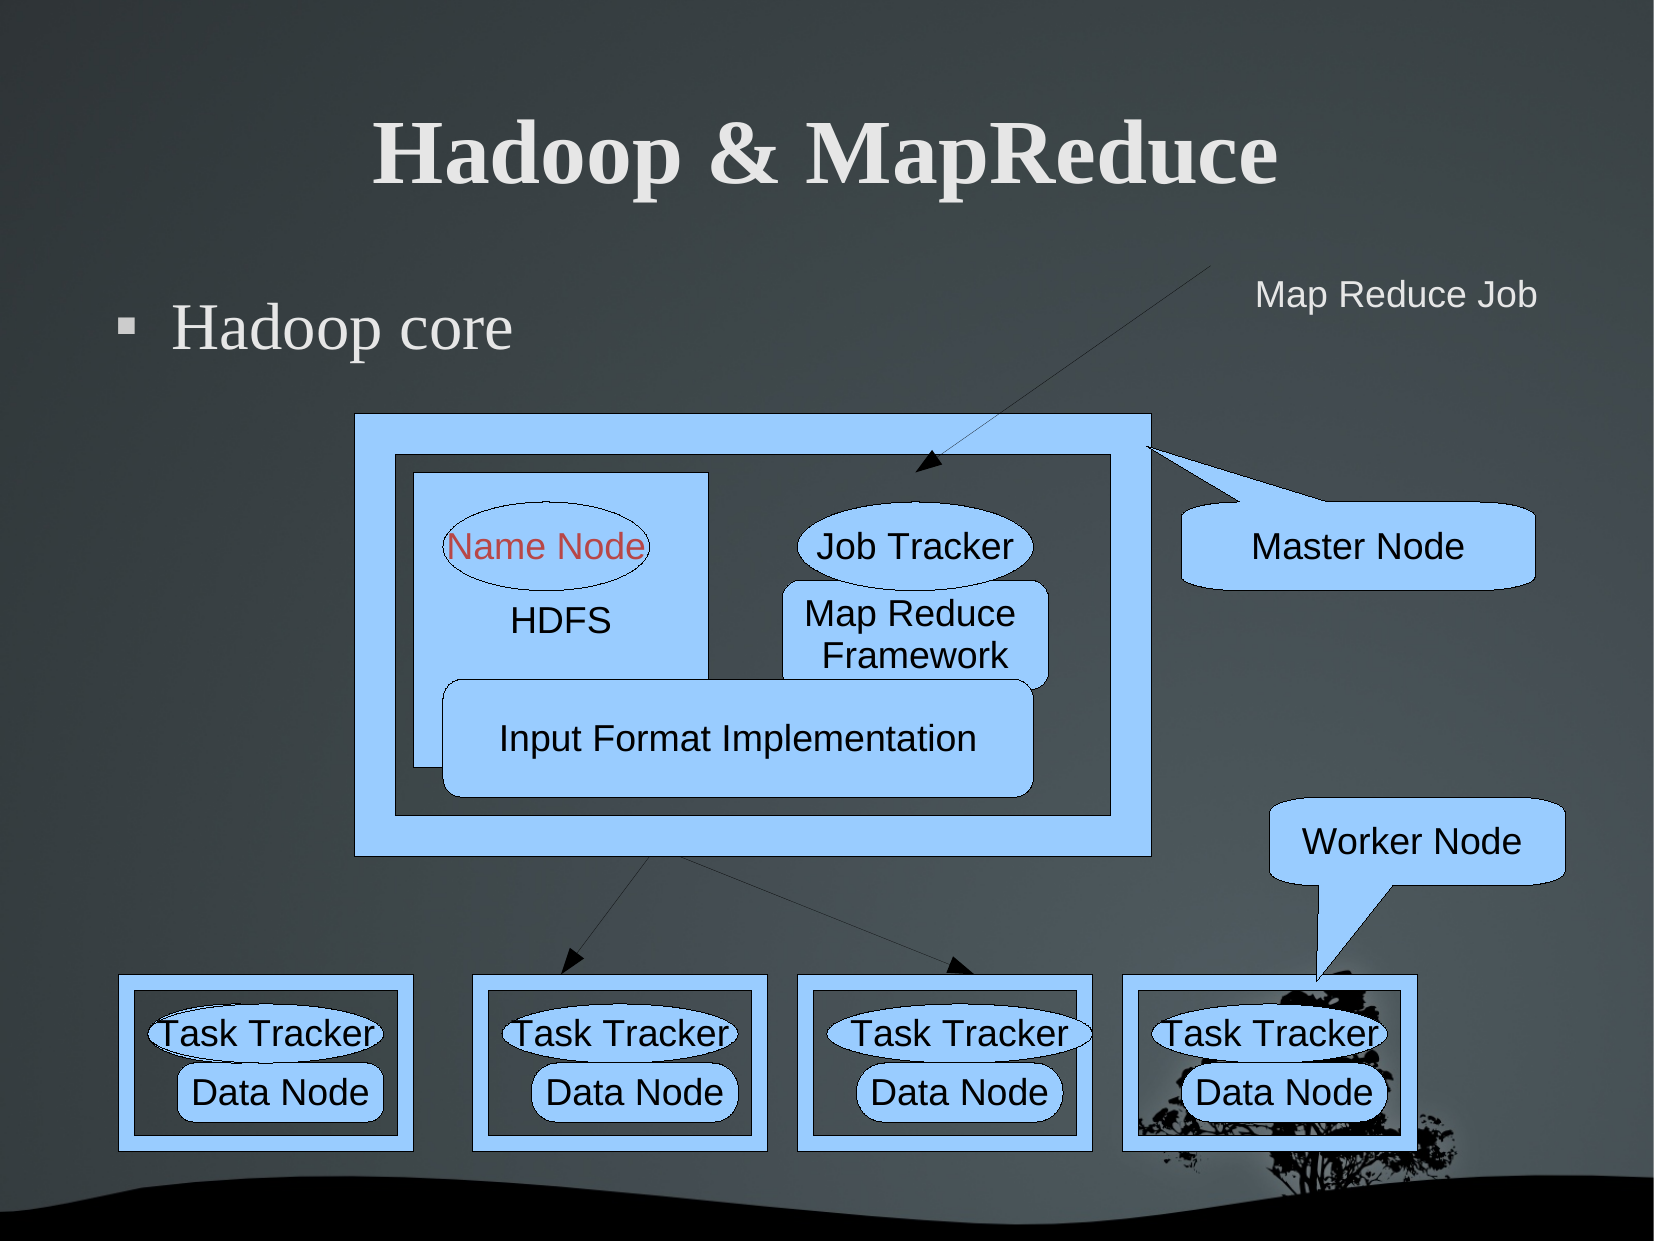

# Hadoop & MapReduce
Map Reduce Job
Hadoop core
HDFS
Name Node
Job Tracker
Master Node
Map Reduce
Framework
Input Format Implementation
Worker Node
Task Tracker
Task Tracker
Task Tracker
Task Tracker
Data Node
Data Node
Data Node
Data Node